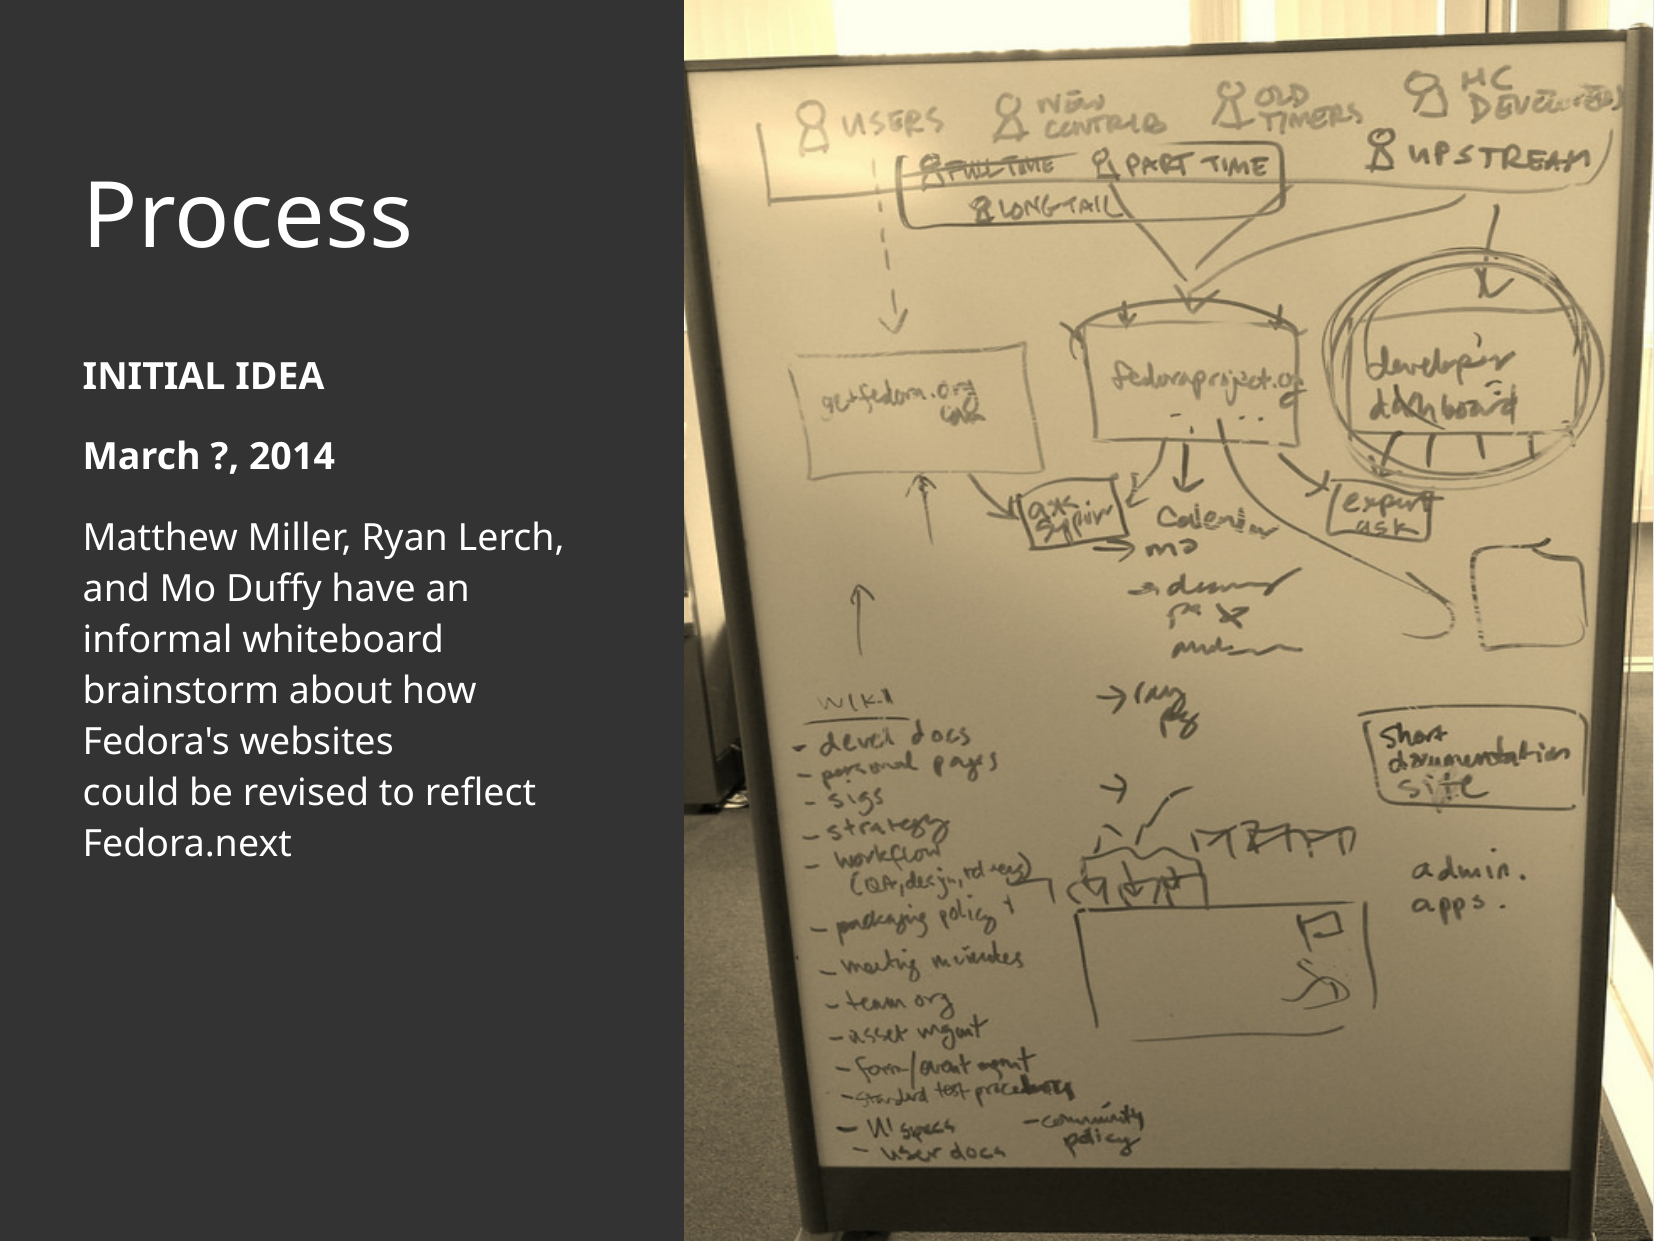

# Process
INITIAL IDEA
March ?, 2014
Matthew Miller, Ryan Lerch,
and Mo Duffy have an
informal whiteboard
brainstorm about how
Fedora's websites
could be revised to reflect
Fedora.next